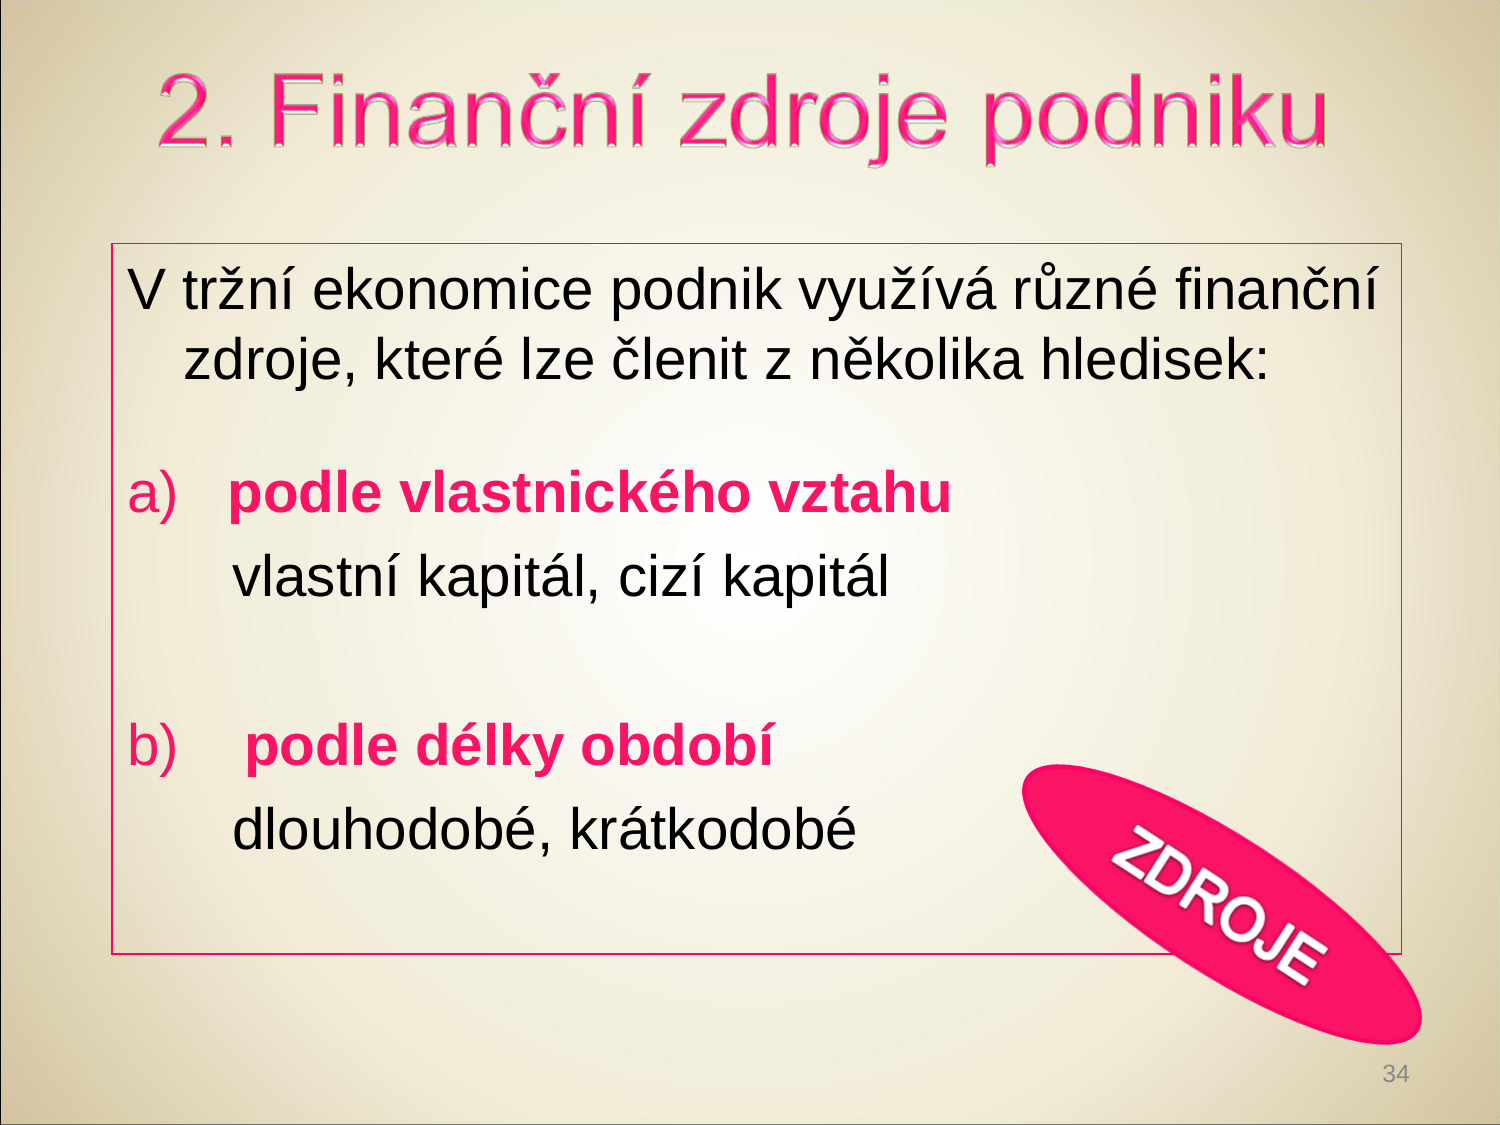

# V tržní ekonomice podnik využívá různé finanční zdroje, které lze členit z několika hledisek:
a)   podle vlastnického vztahu
	 vlastní kapitál, cizí kapitál
b)    podle délky období
	 dlouhodobé, krátkodobé